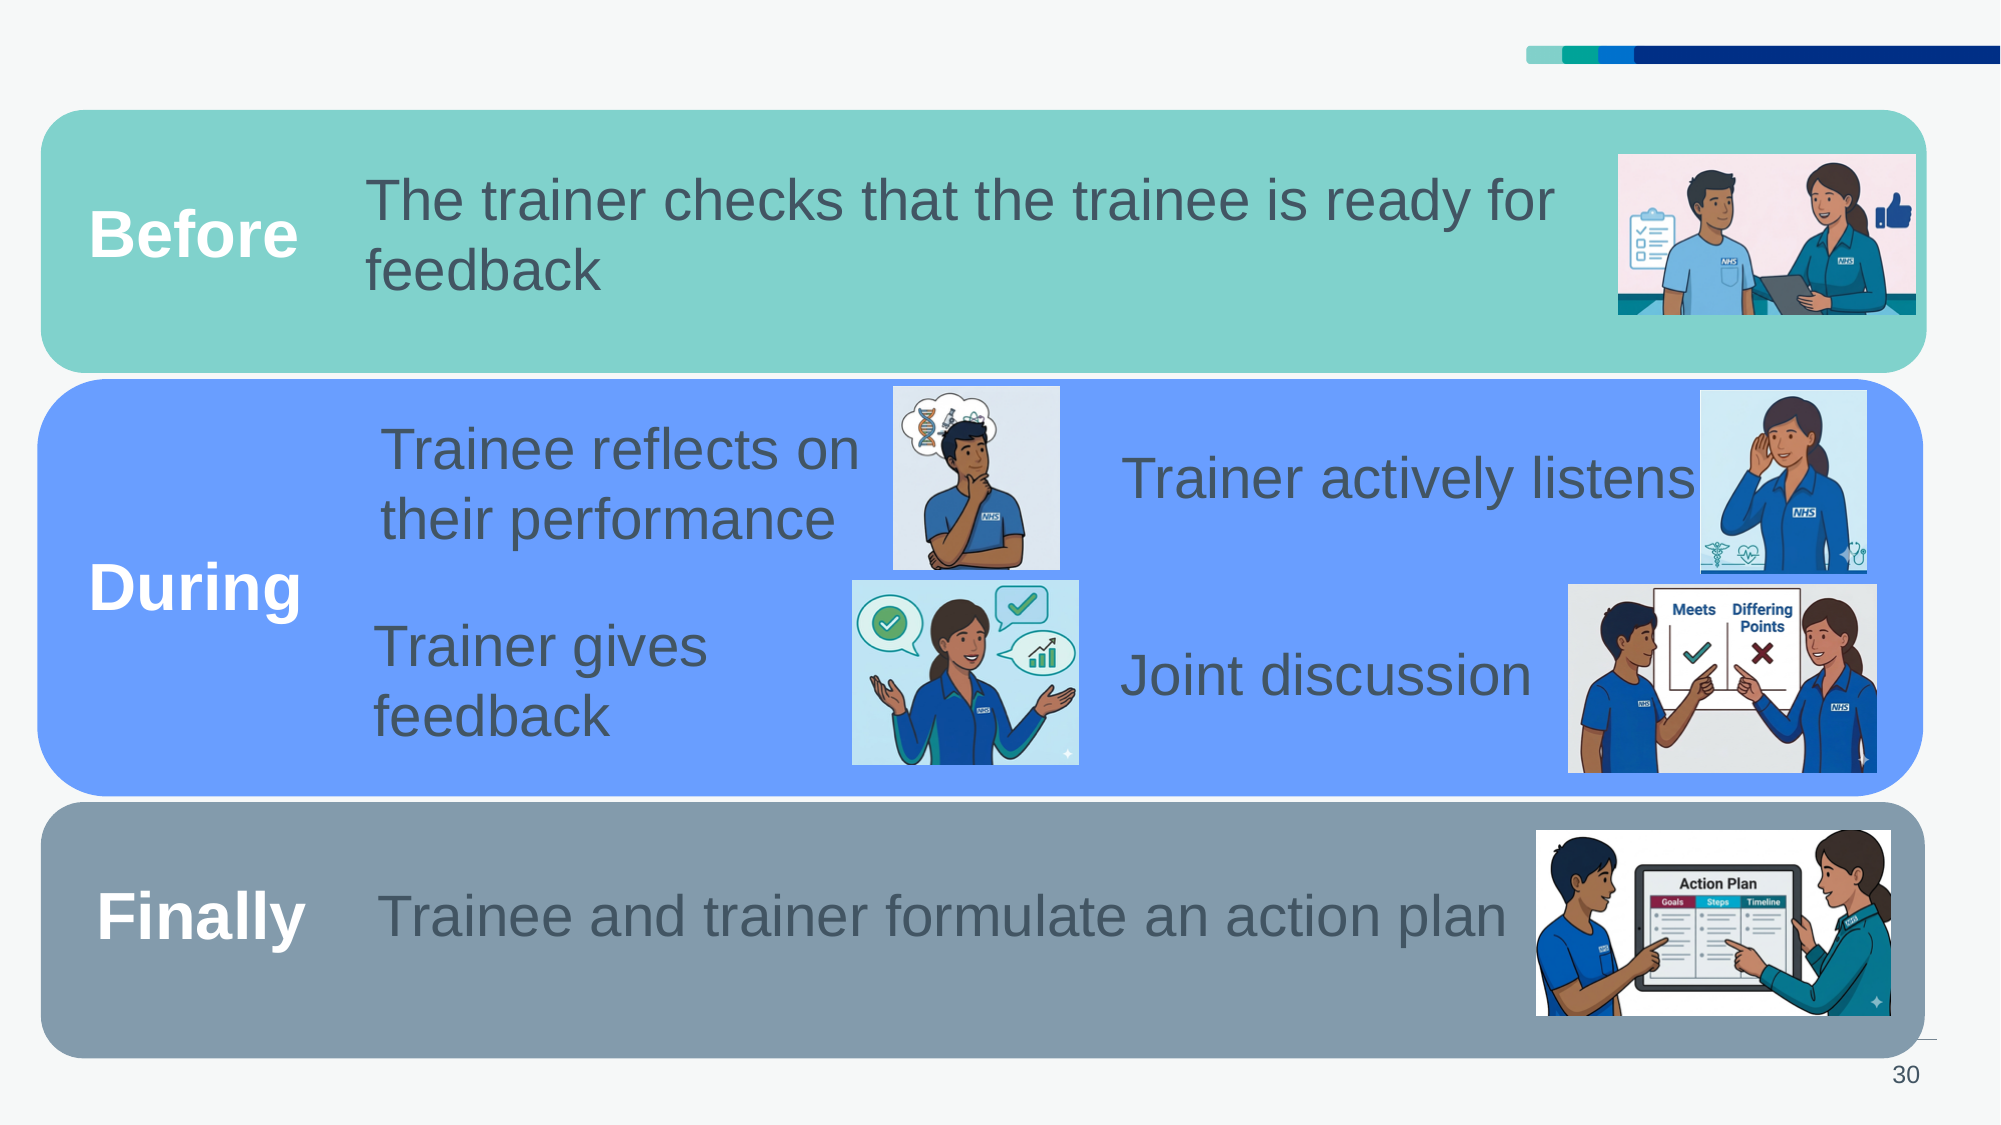

The trainer checks that the trainee is ready for feedback
Before
Trainee reflects on their performance
Trainer actively listens
# The Pendleton Feedback Model
During
Trainer gives feedback
Joint discussion
Finally
Trainee and trainer formulate an action plan